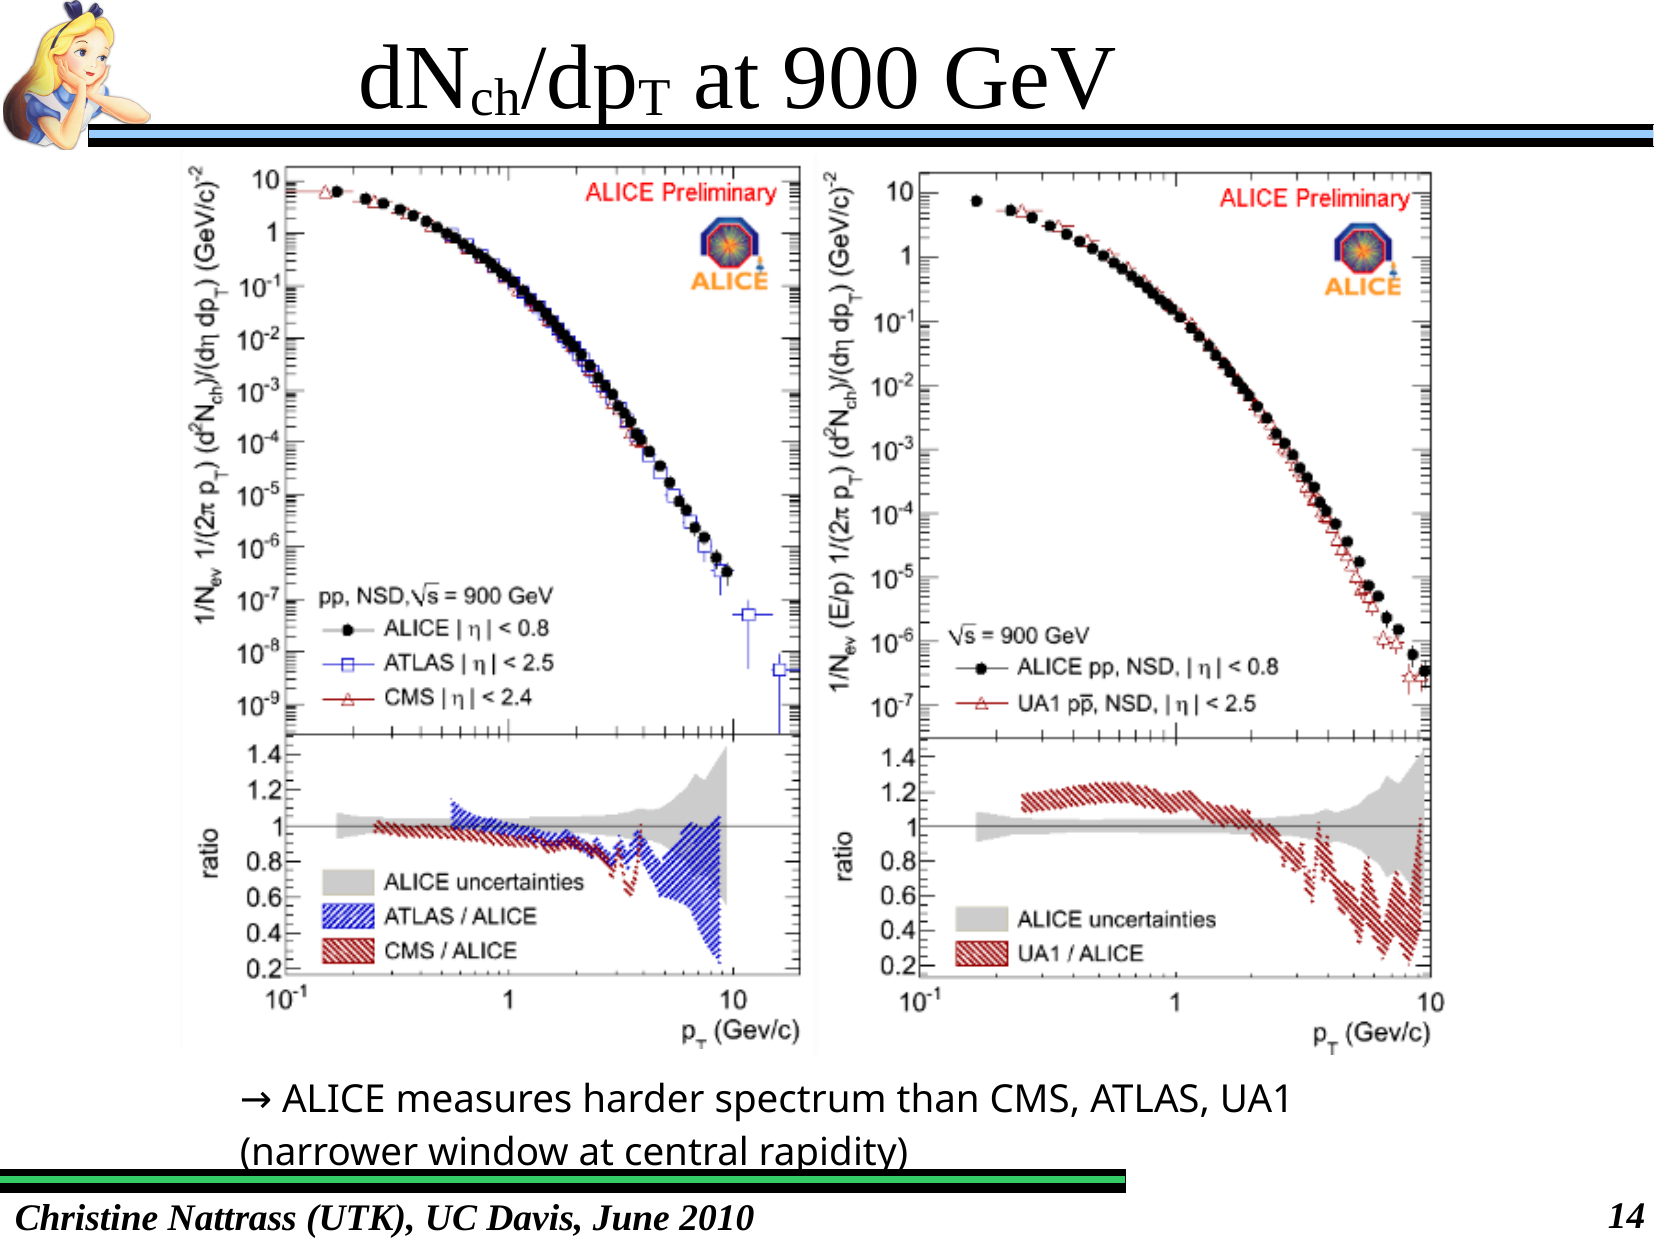

# dNch/dpT at 900 GeV
→ ALICE measures harder spectrum than CMS, ATLAS, UA1
(narrower window at central rapidity)